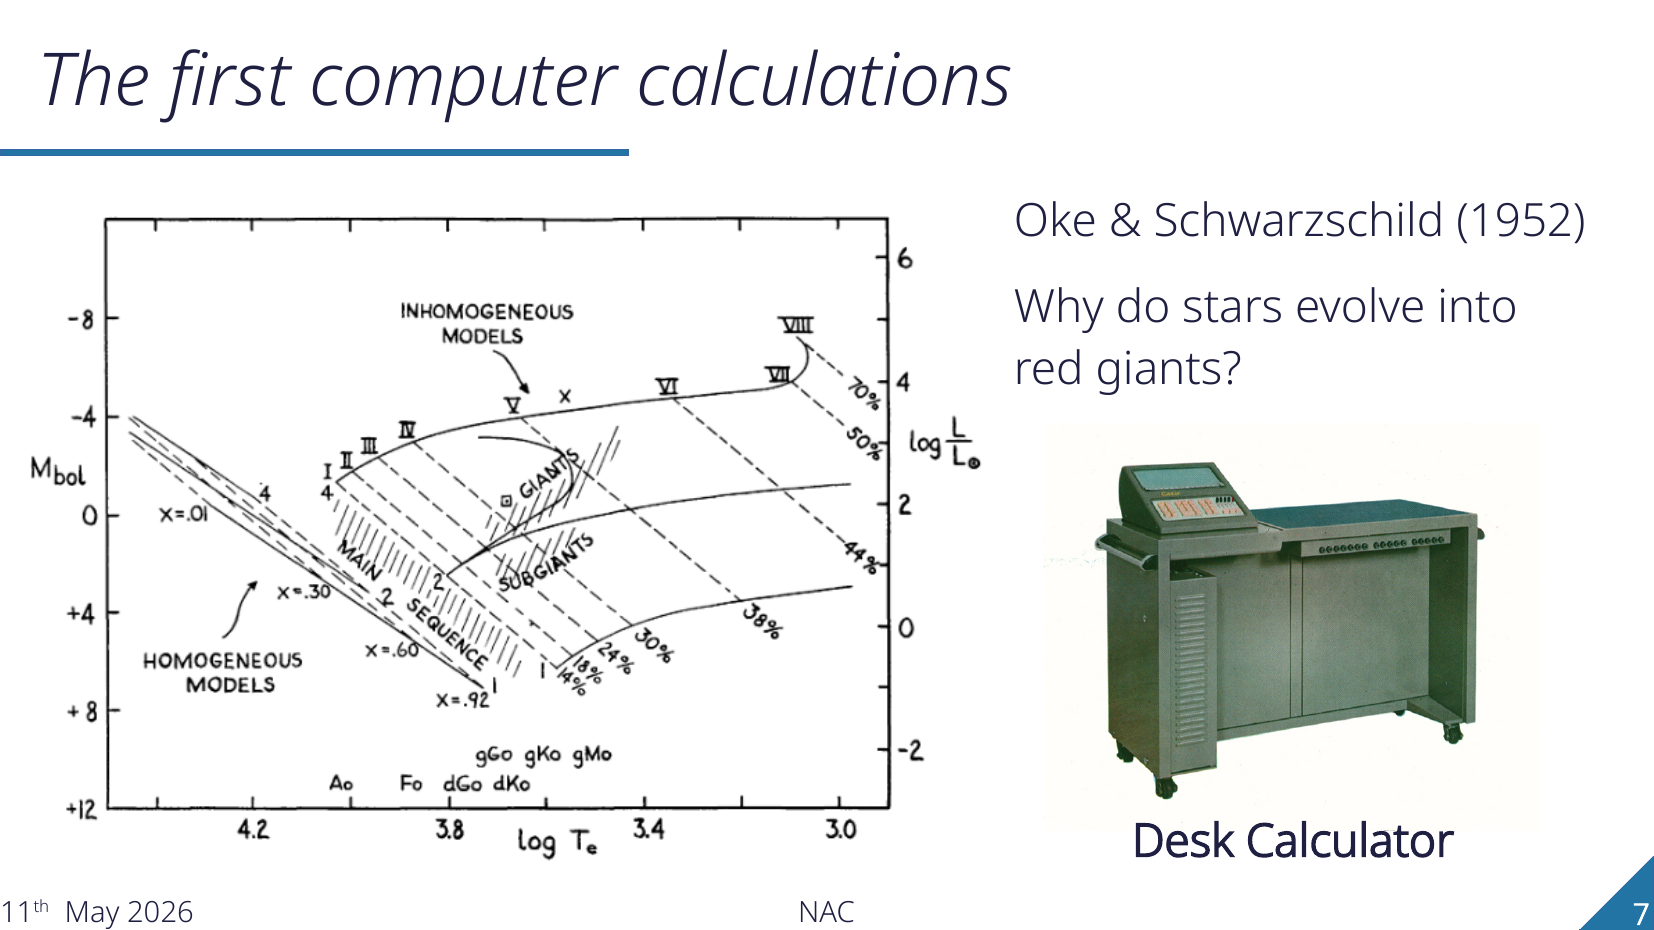

# The first computer calculations
Oke & Schwarzschild (1952)
Why do stars evolve into red giants?
Desk Calculator
7